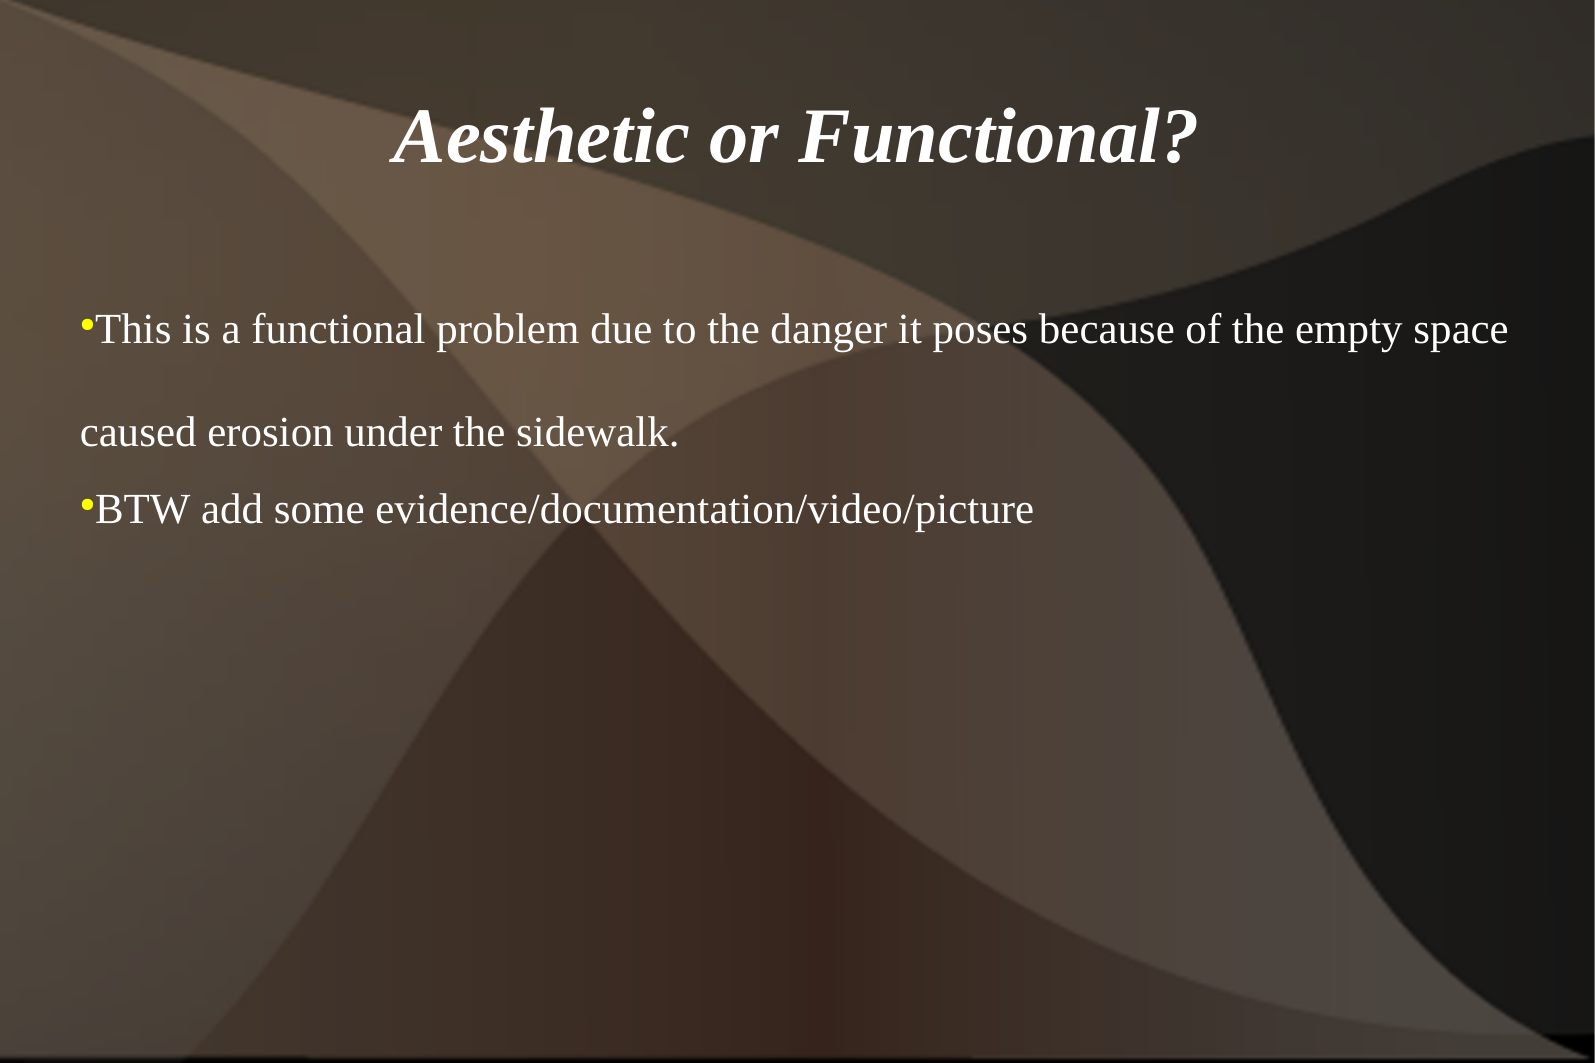

# Aesthetic or Functional?
This is a functional problem due to the danger it poses because of the empty space caused erosion under the sidewalk.
BTW add some evidence/documentation/video/picture